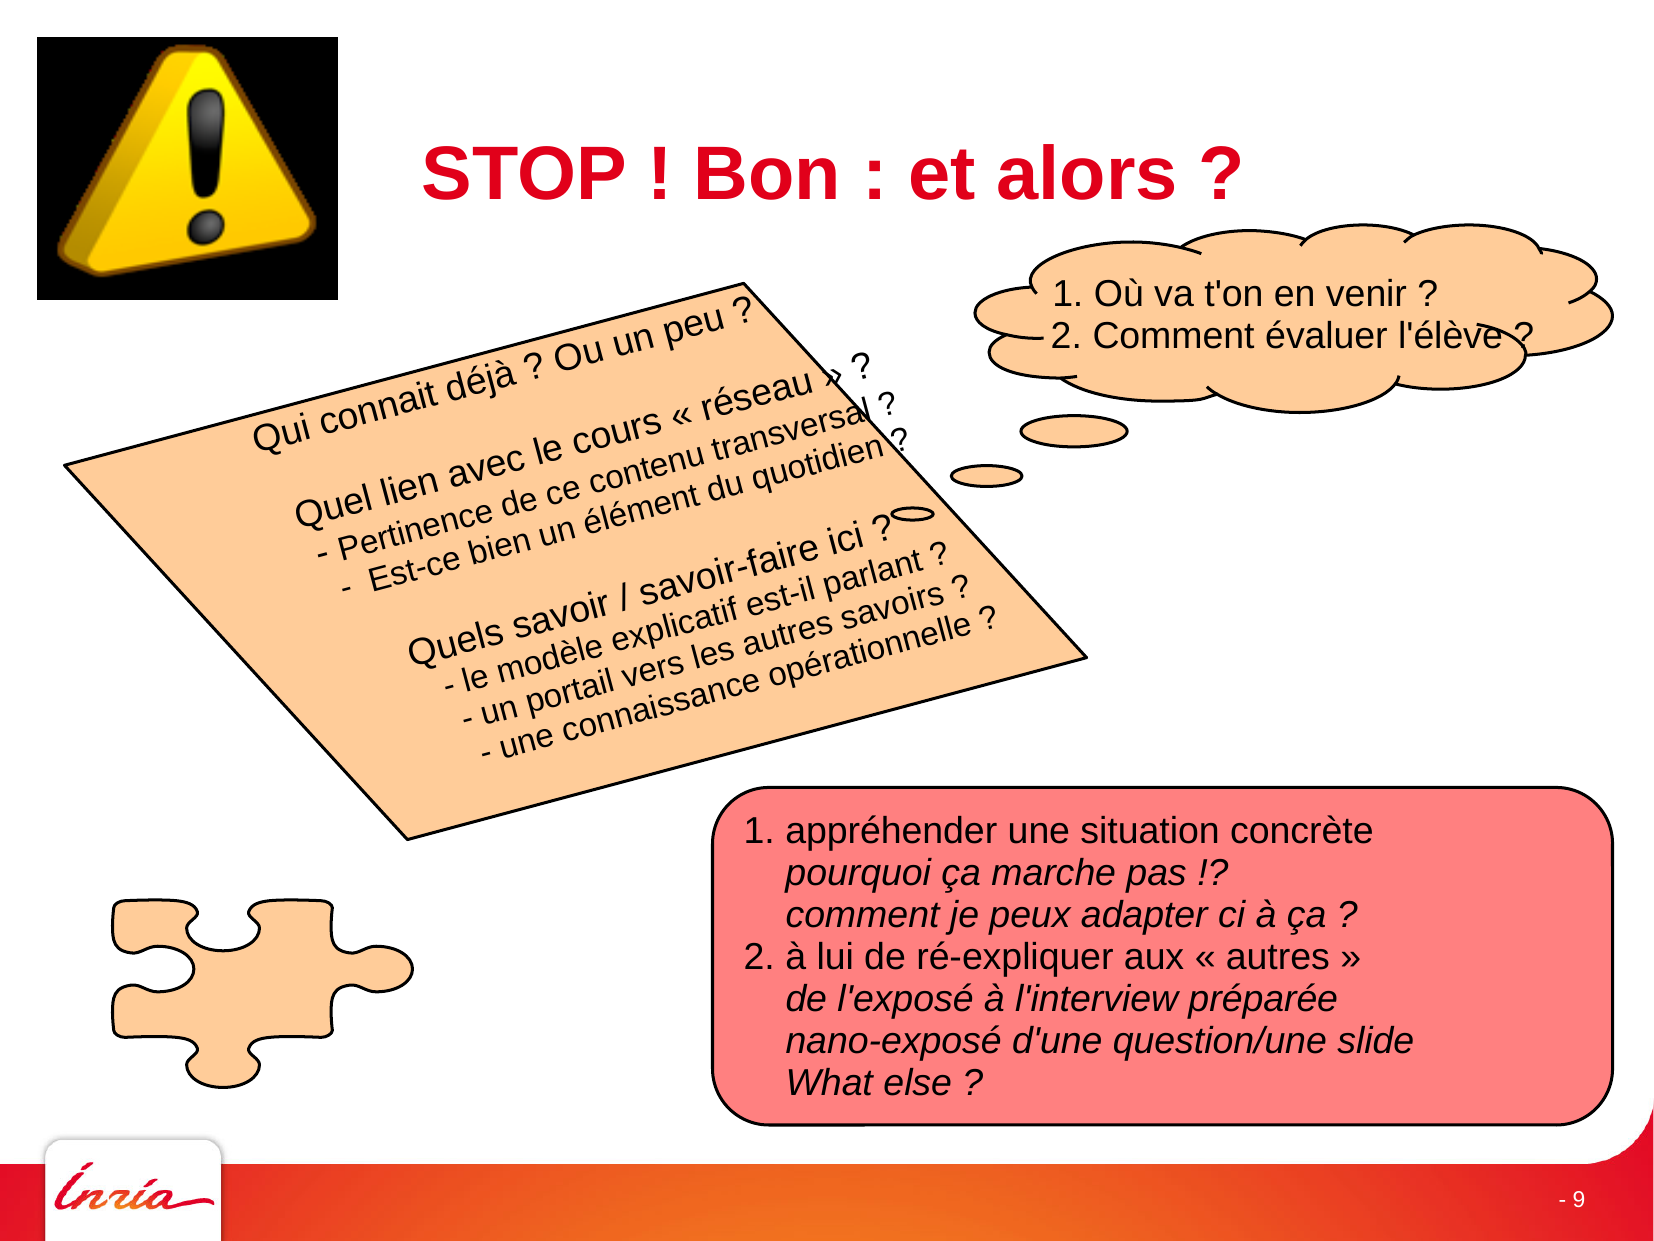

# STOP ! Bon : et alors ?
 1. Où va t'on en venir ?
 2. Comment évaluer l'élève ?
Qui connait déjà ? Ou un peu ?
 Quel lien avec le cours « réseau » ?
 - Pertinence de ce contenu transversal ?
 - Est-ce bien un élément du quotidien ?
 Quels savoir / savoir-faire ici ?
 - le modèle explicatif est-il parlant ?
 - un portail vers les autres savoirs ?
 - une connaissance opérationnelle ?
1. appréhender une situation concrète
 pourquoi ça marche pas !?
 comment je peux adapter ci à ça ?
2. à lui de ré-expliquer aux « autres »
 de l'exposé à l'interview préparée
 nano-exposé d'une question/une slide
 What else ?